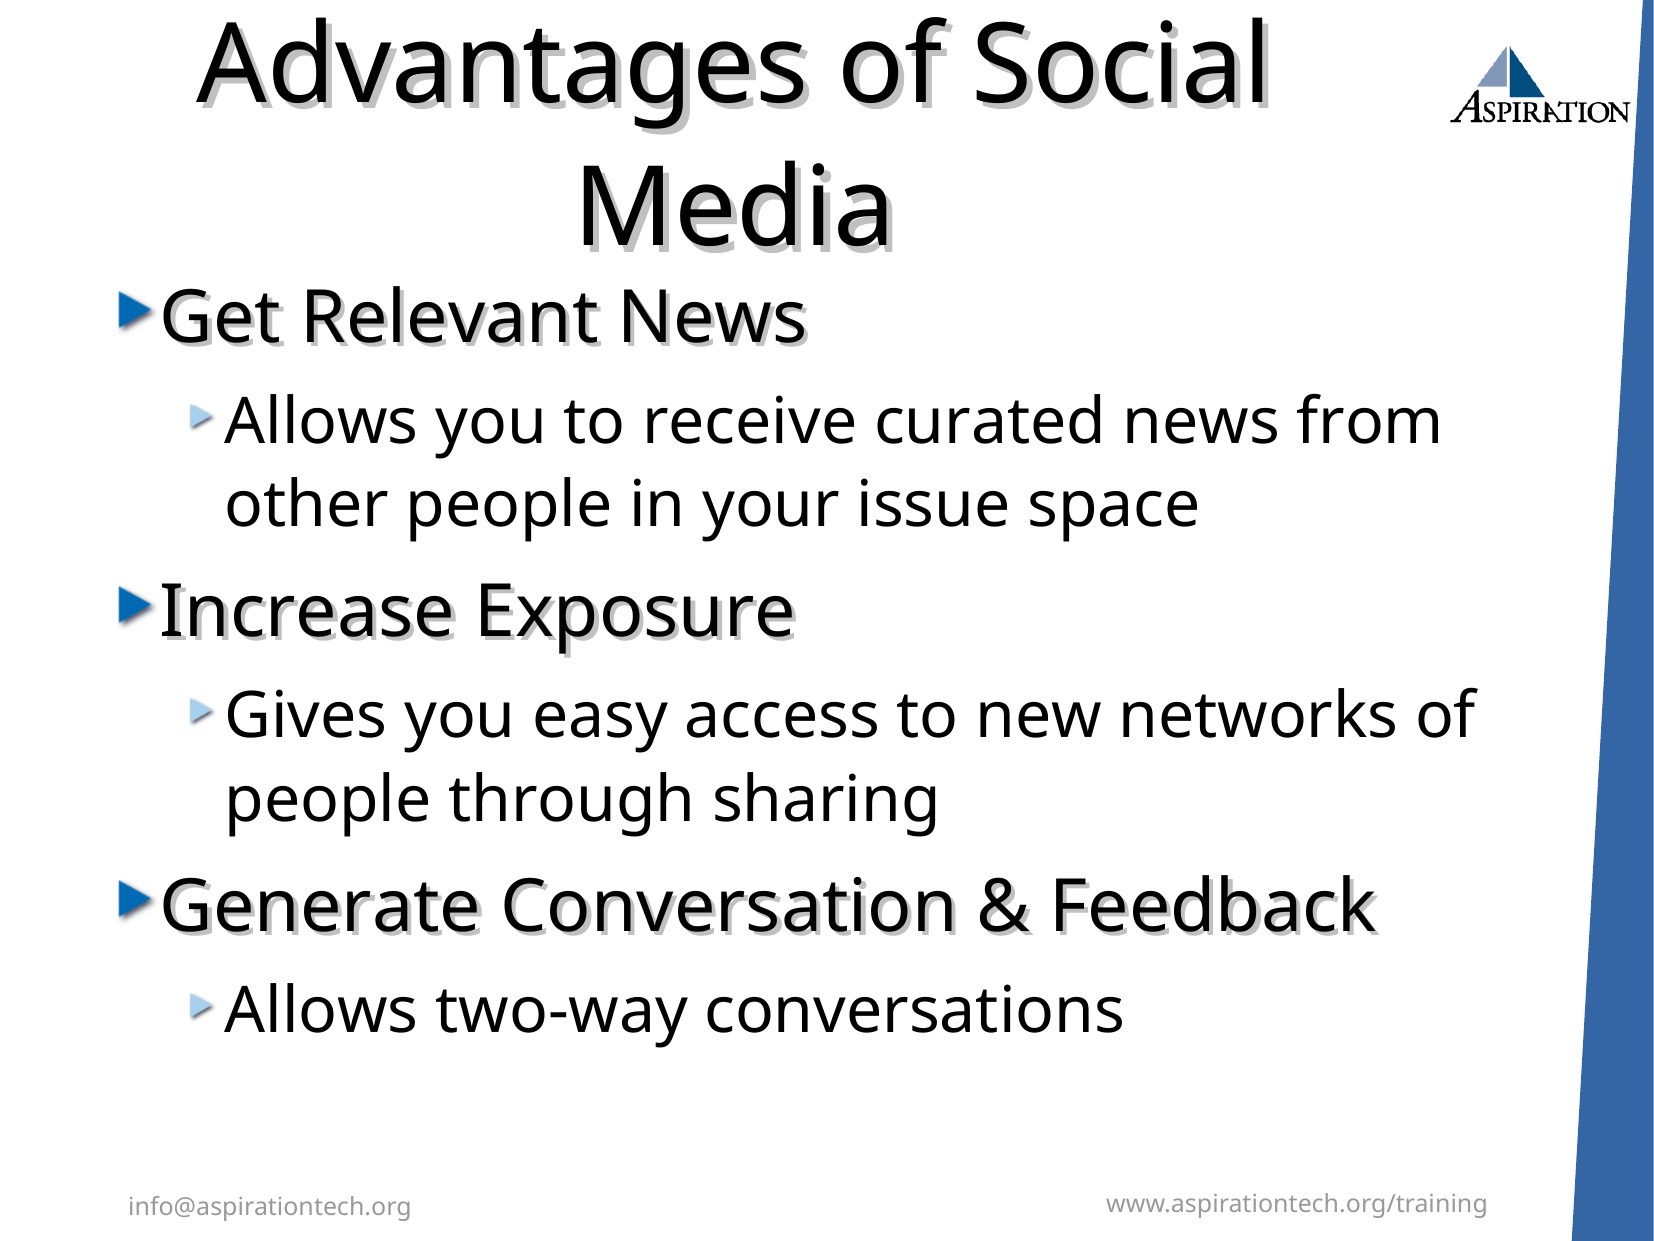

# Advantages of Social Media
Get Relevant News
Allows you to receive curated news from other people in your issue space
Increase Exposure
Gives you easy access to new networks of people through sharing
Generate Conversation & Feedback
Allows two-way conversations